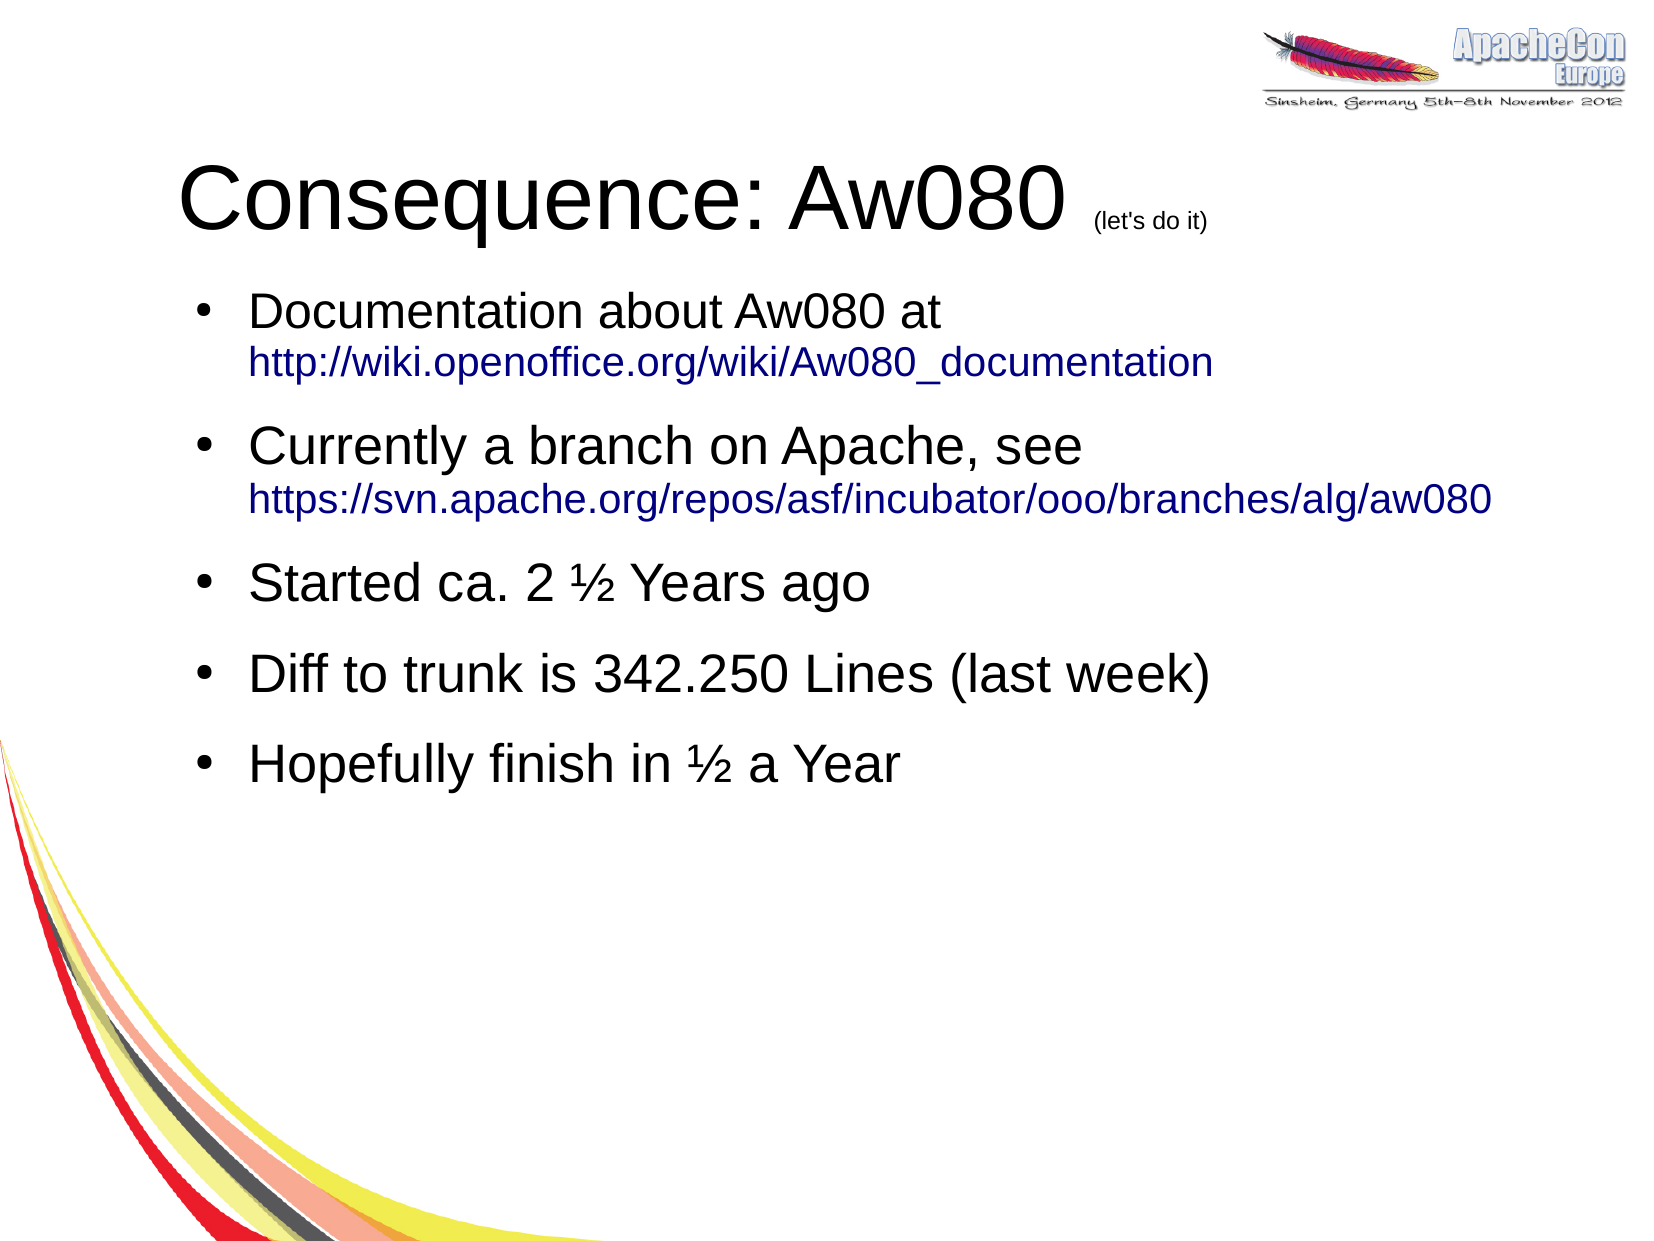

# Consequence: Aw080 (let's do it)
Documentation about Aw080 at http://wiki.openoffice.org/wiki/Aw080_documentation
Currently a branch on Apache, see https://svn.apache.org/repos/asf/incubator/ooo/branches/alg/aw080
Started ca. 2 ½ Years ago
Diff to trunk is 342.250 Lines (last week)
Hopefully finish in ½ a Year